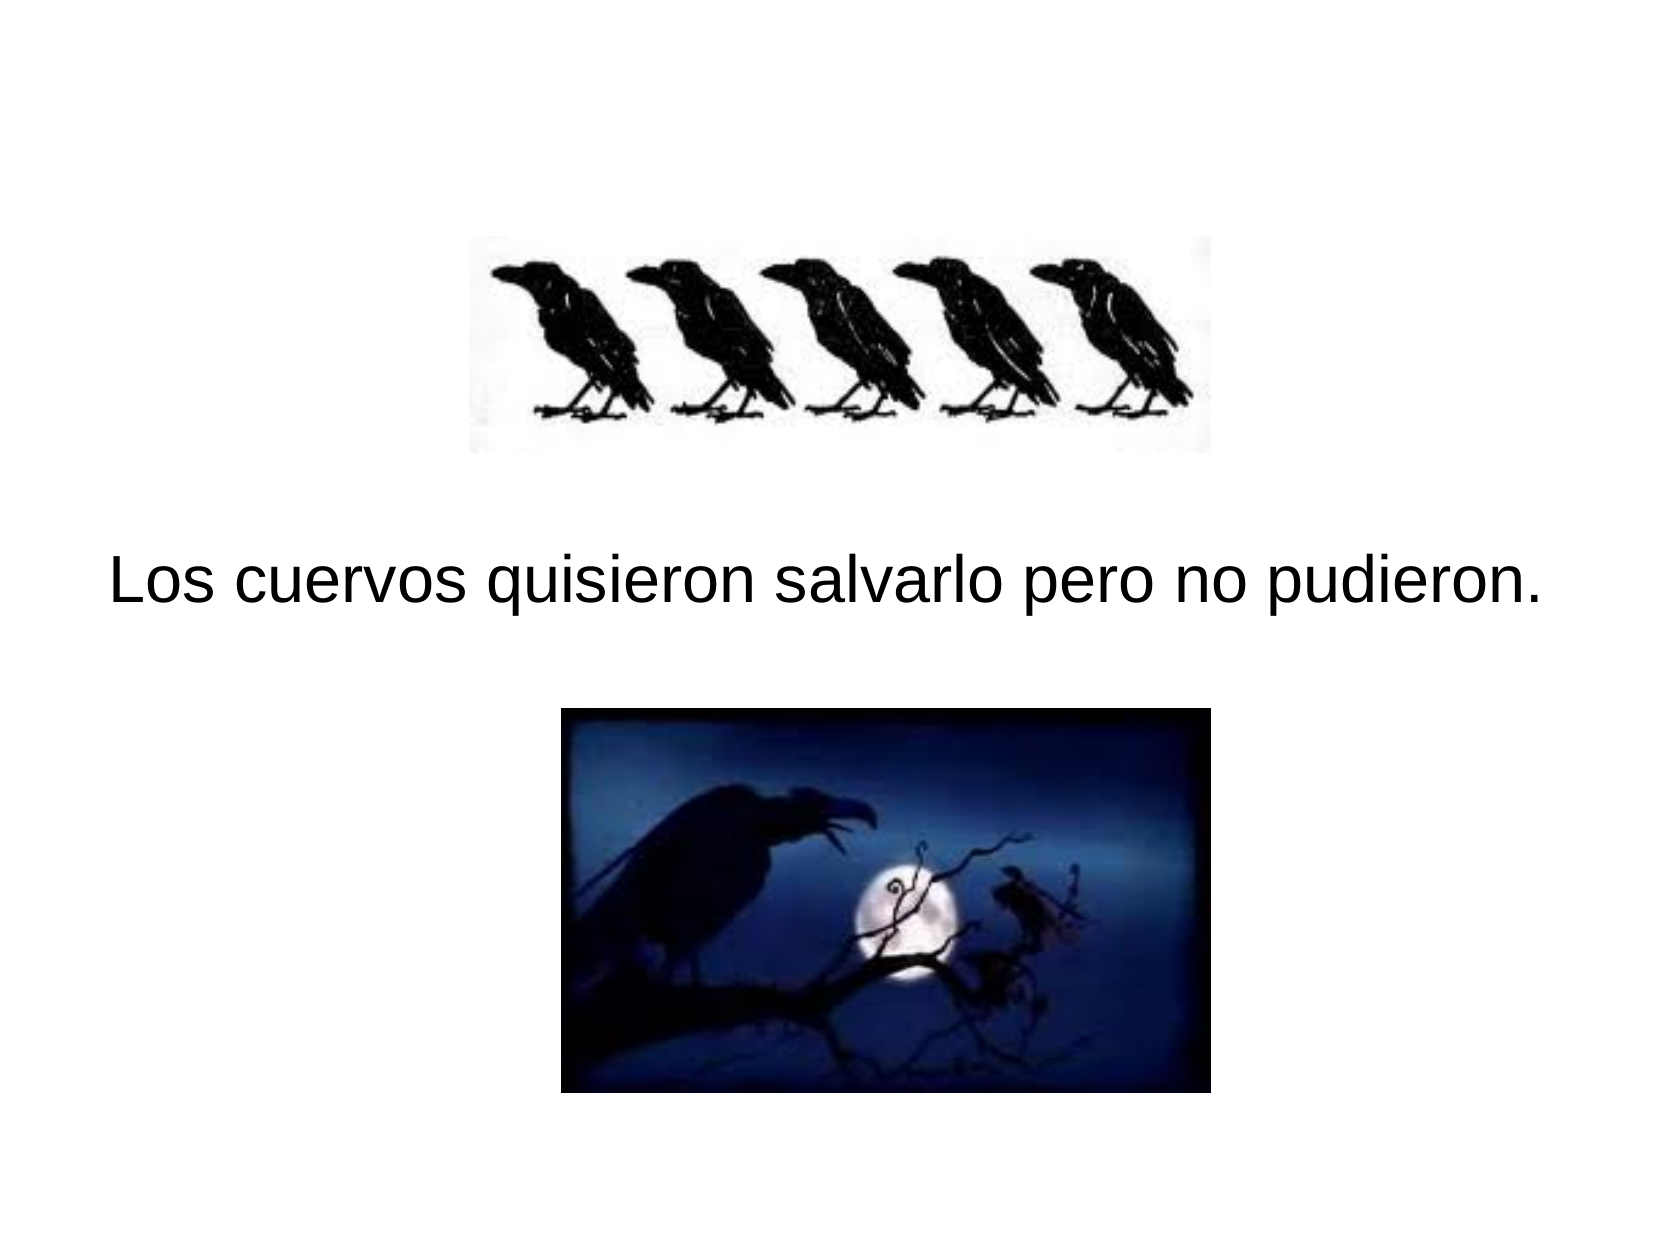

# Los cuervos quisieron salvarlo pero no pudieron.